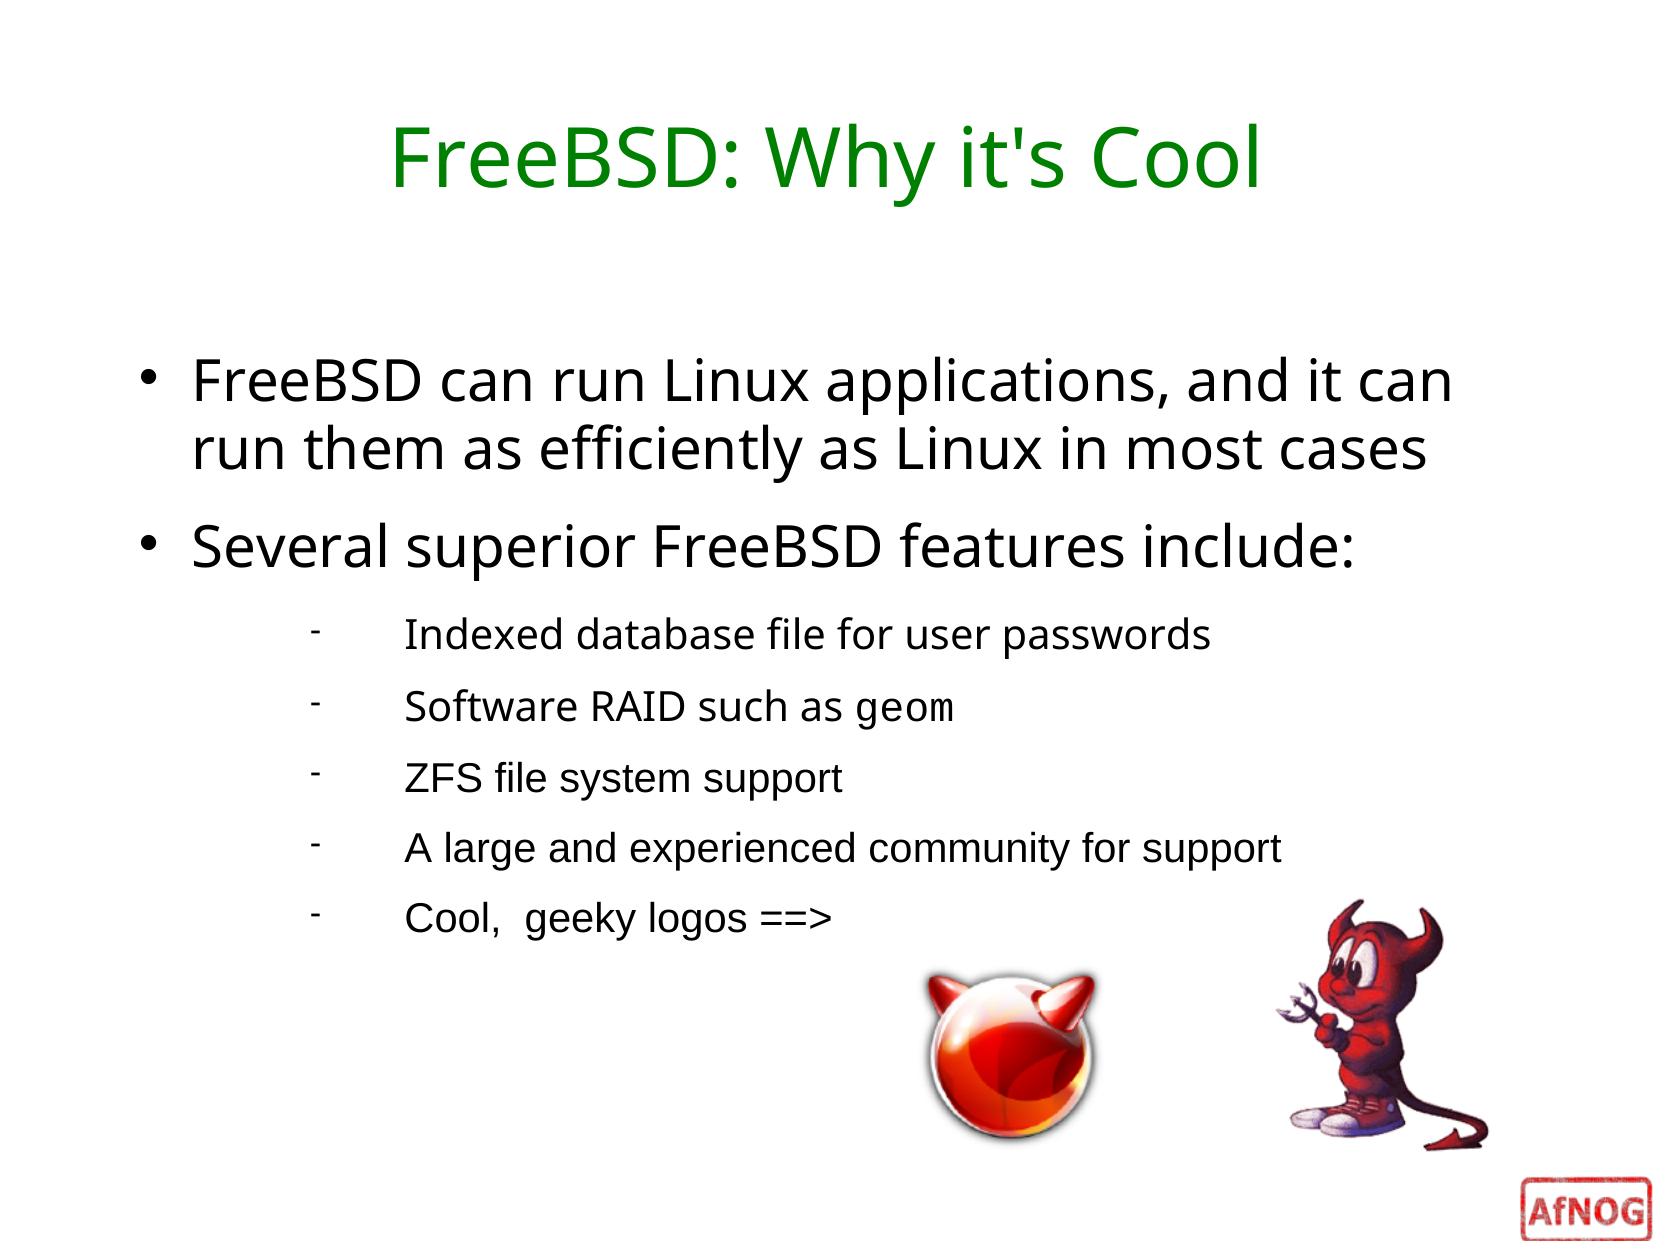

FreeBSD: Why it's Cool
FreeBSD can run Linux applications, and it can run them as efficiently as Linux in most cases
Several superior FreeBSD features include:
Indexed database file for user passwords
Software RAID such as geom
ZFS file system support
A large and experienced community for support
Cool, geeky logos ==>